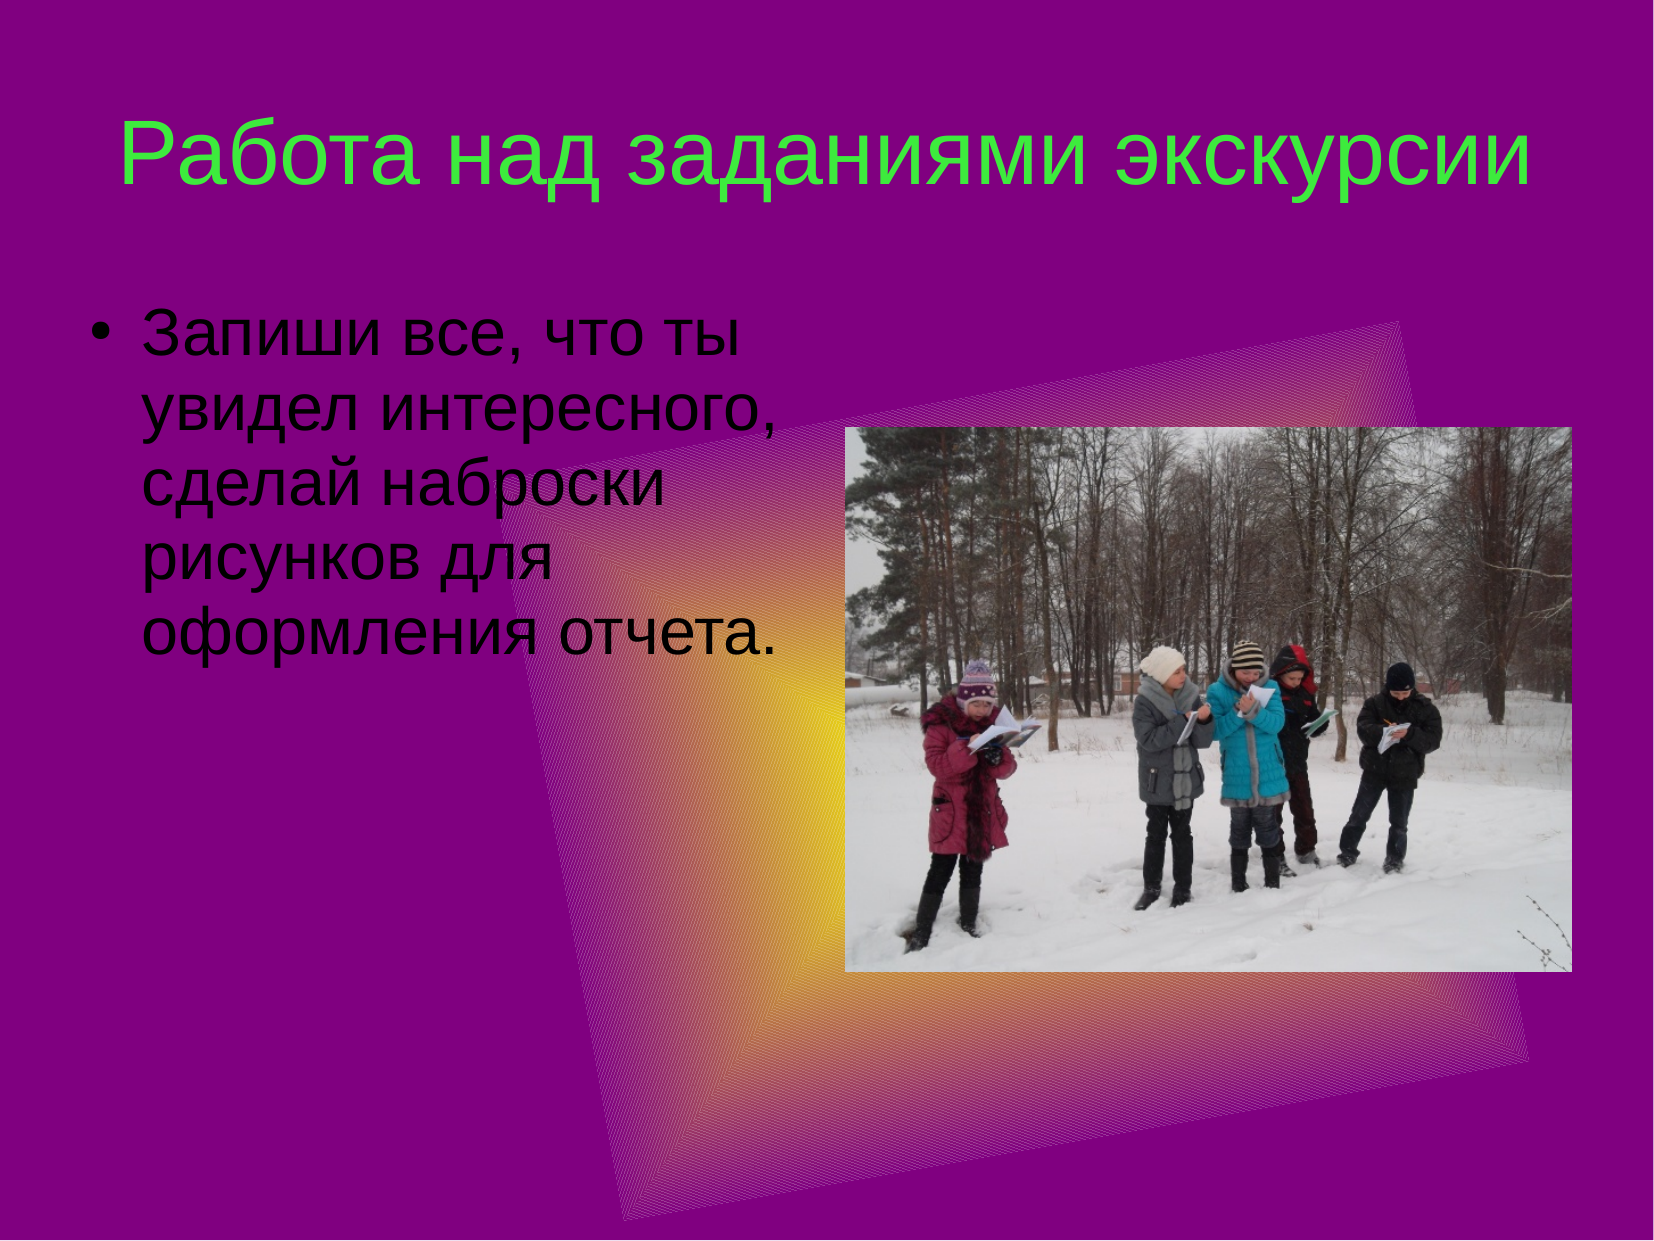

# Работа над заданиями экскурсии
Запиши все, что ты увидел интересного, сделай наброски рисунков для оформления отчета.